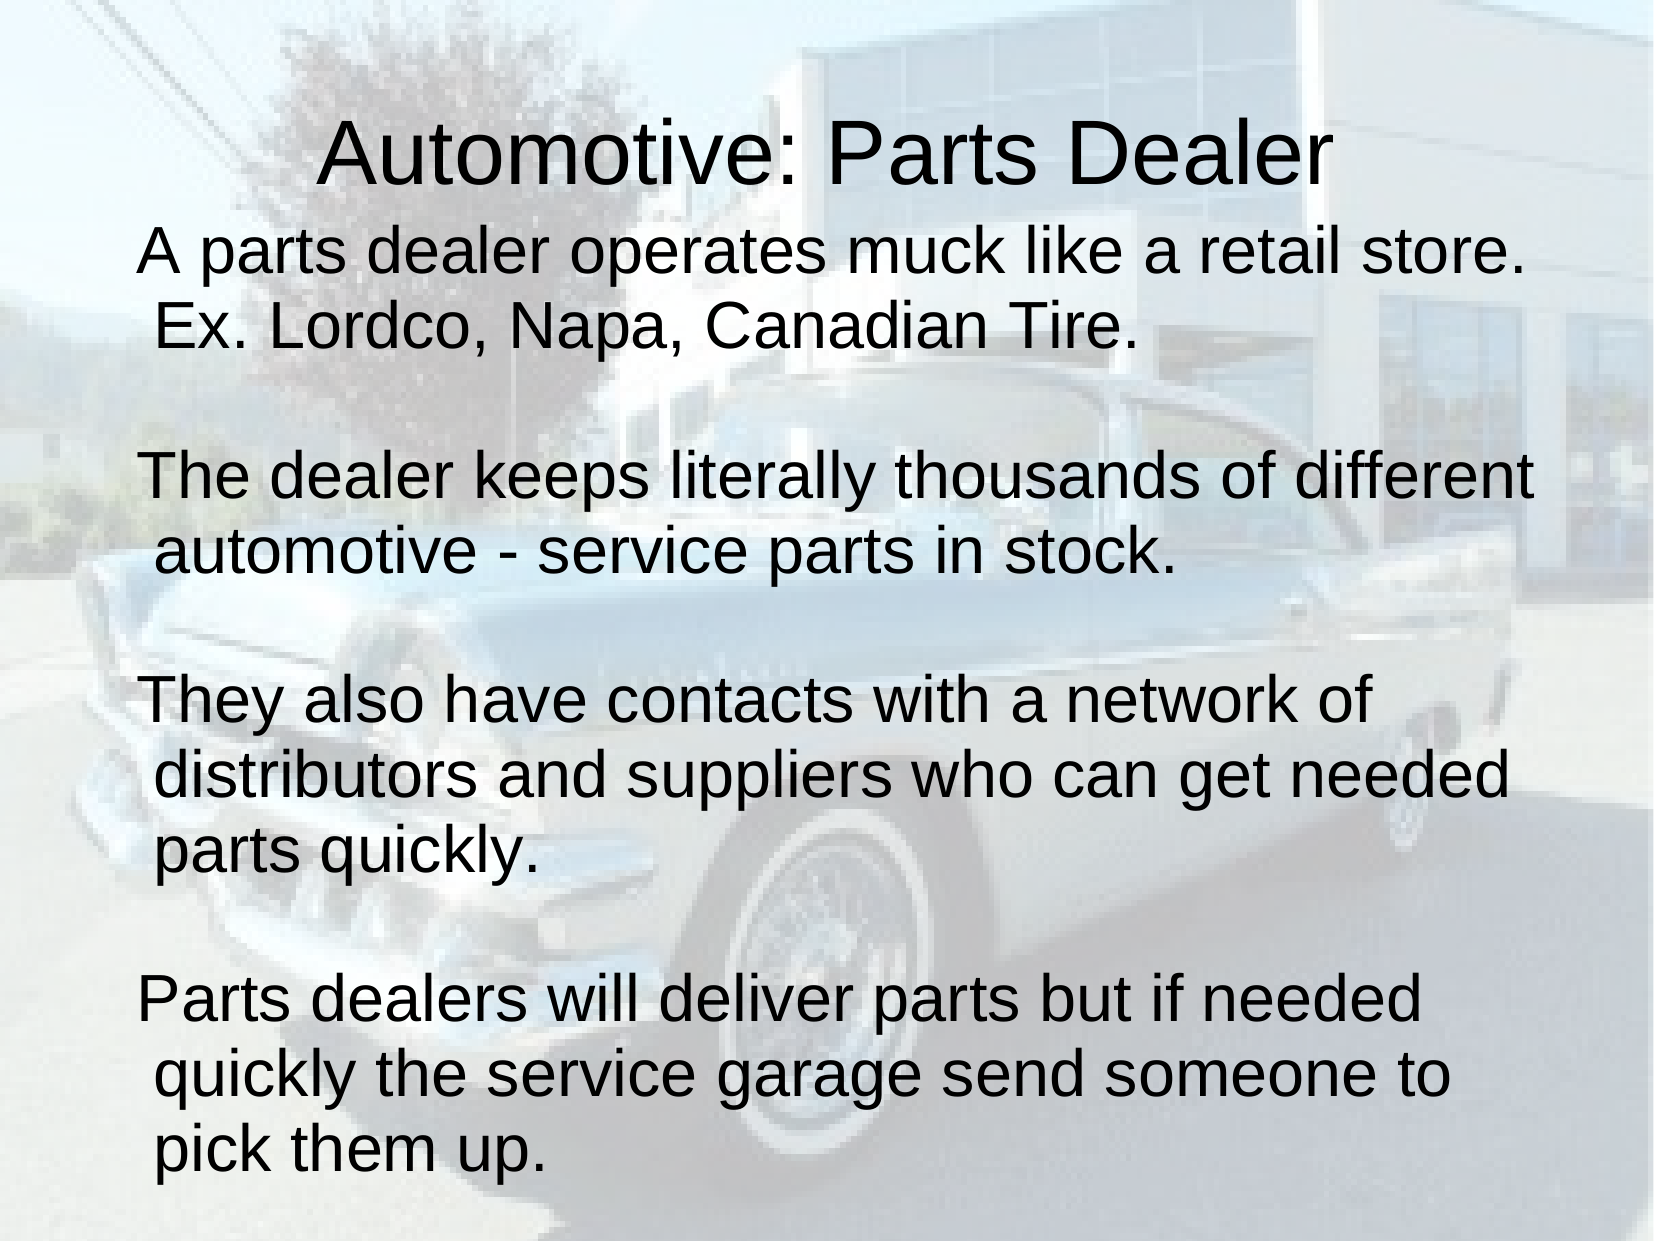

# Automotive: Parts Dealer
 A parts dealer operates muck like a retail store. Ex. Lordco, Napa, Canadian Tire.
 The dealer keeps literally thousands of different automotive - service parts in stock.
 They also have contacts with a network of distributors and suppliers who can get needed parts quickly.
 Parts dealers will deliver parts but if needed quickly the service garage send someone to pick them up.